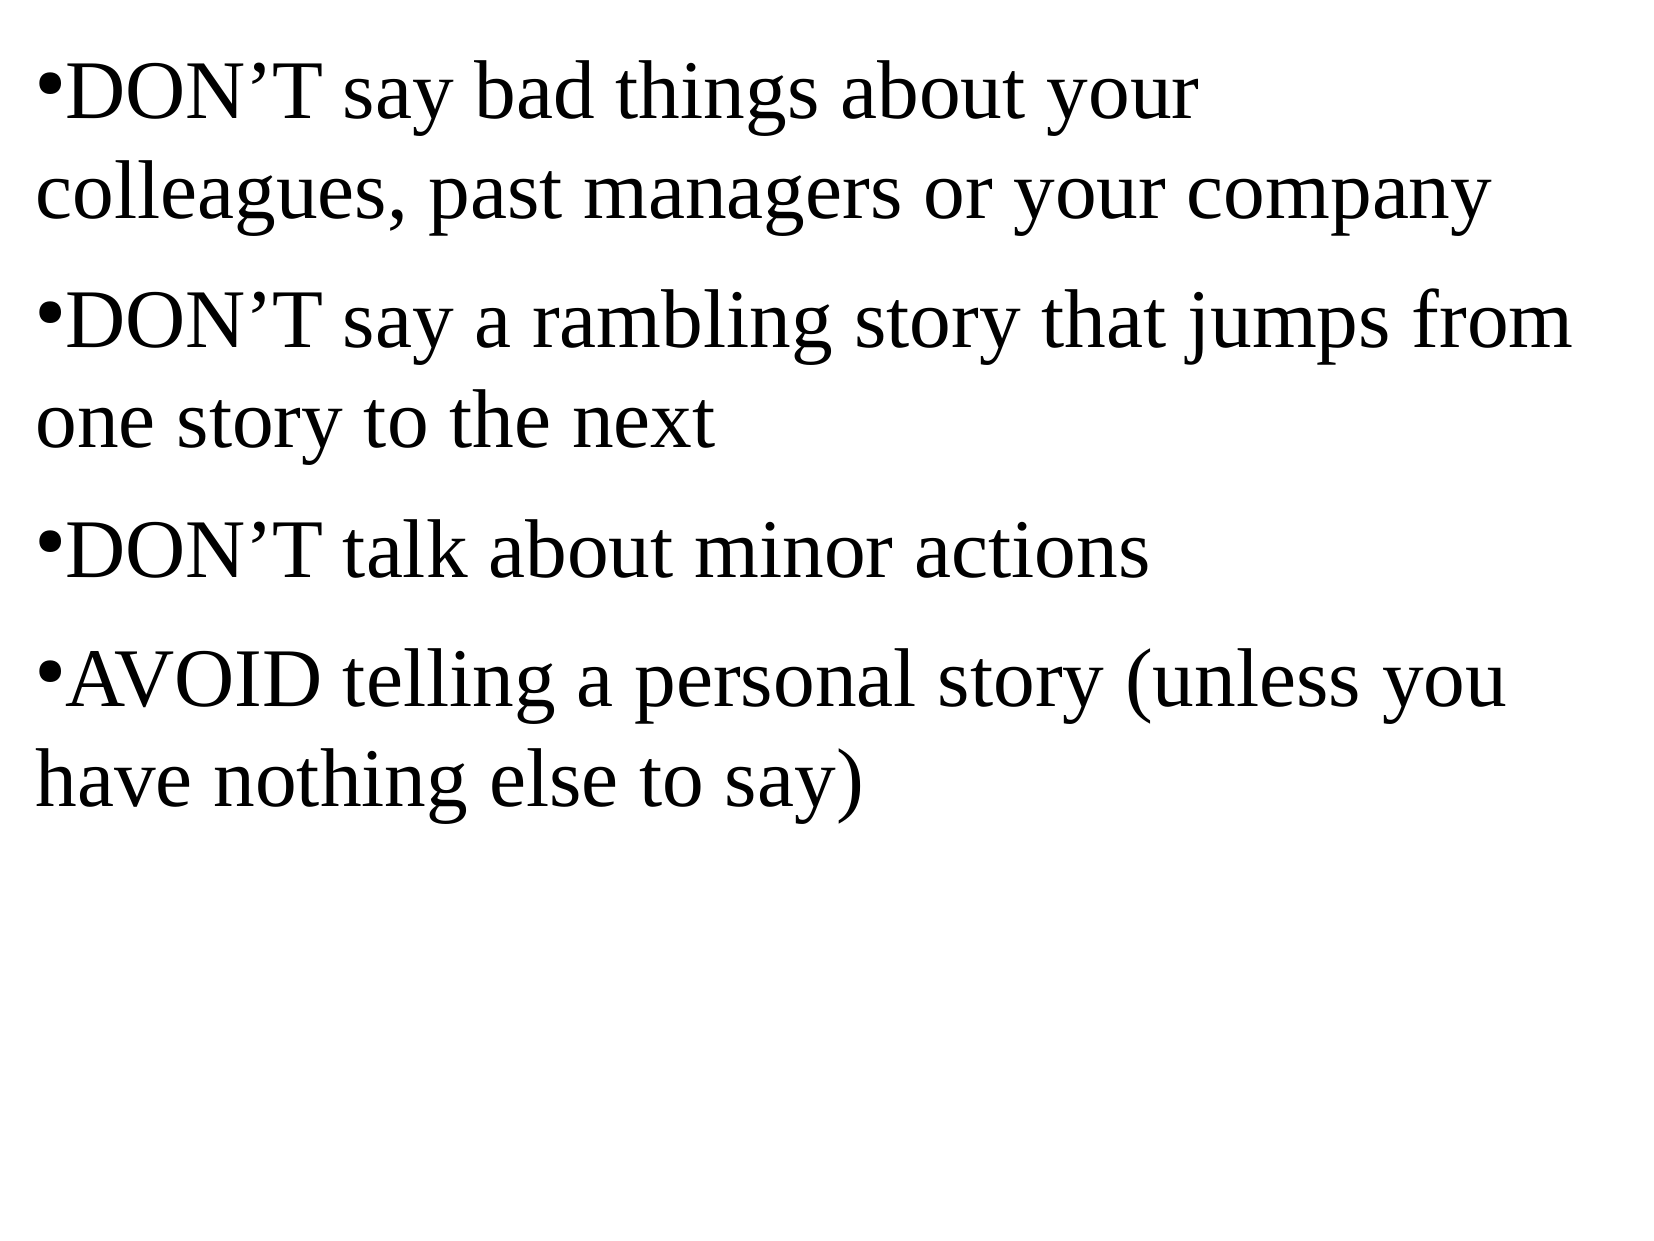

# DON’T say bad things about your colleagues, past managers or your company
DON’T say a rambling story that jumps from one story to the next
DON’T talk about minor actions
AVOID telling a personal story (unless you have nothing else to say)